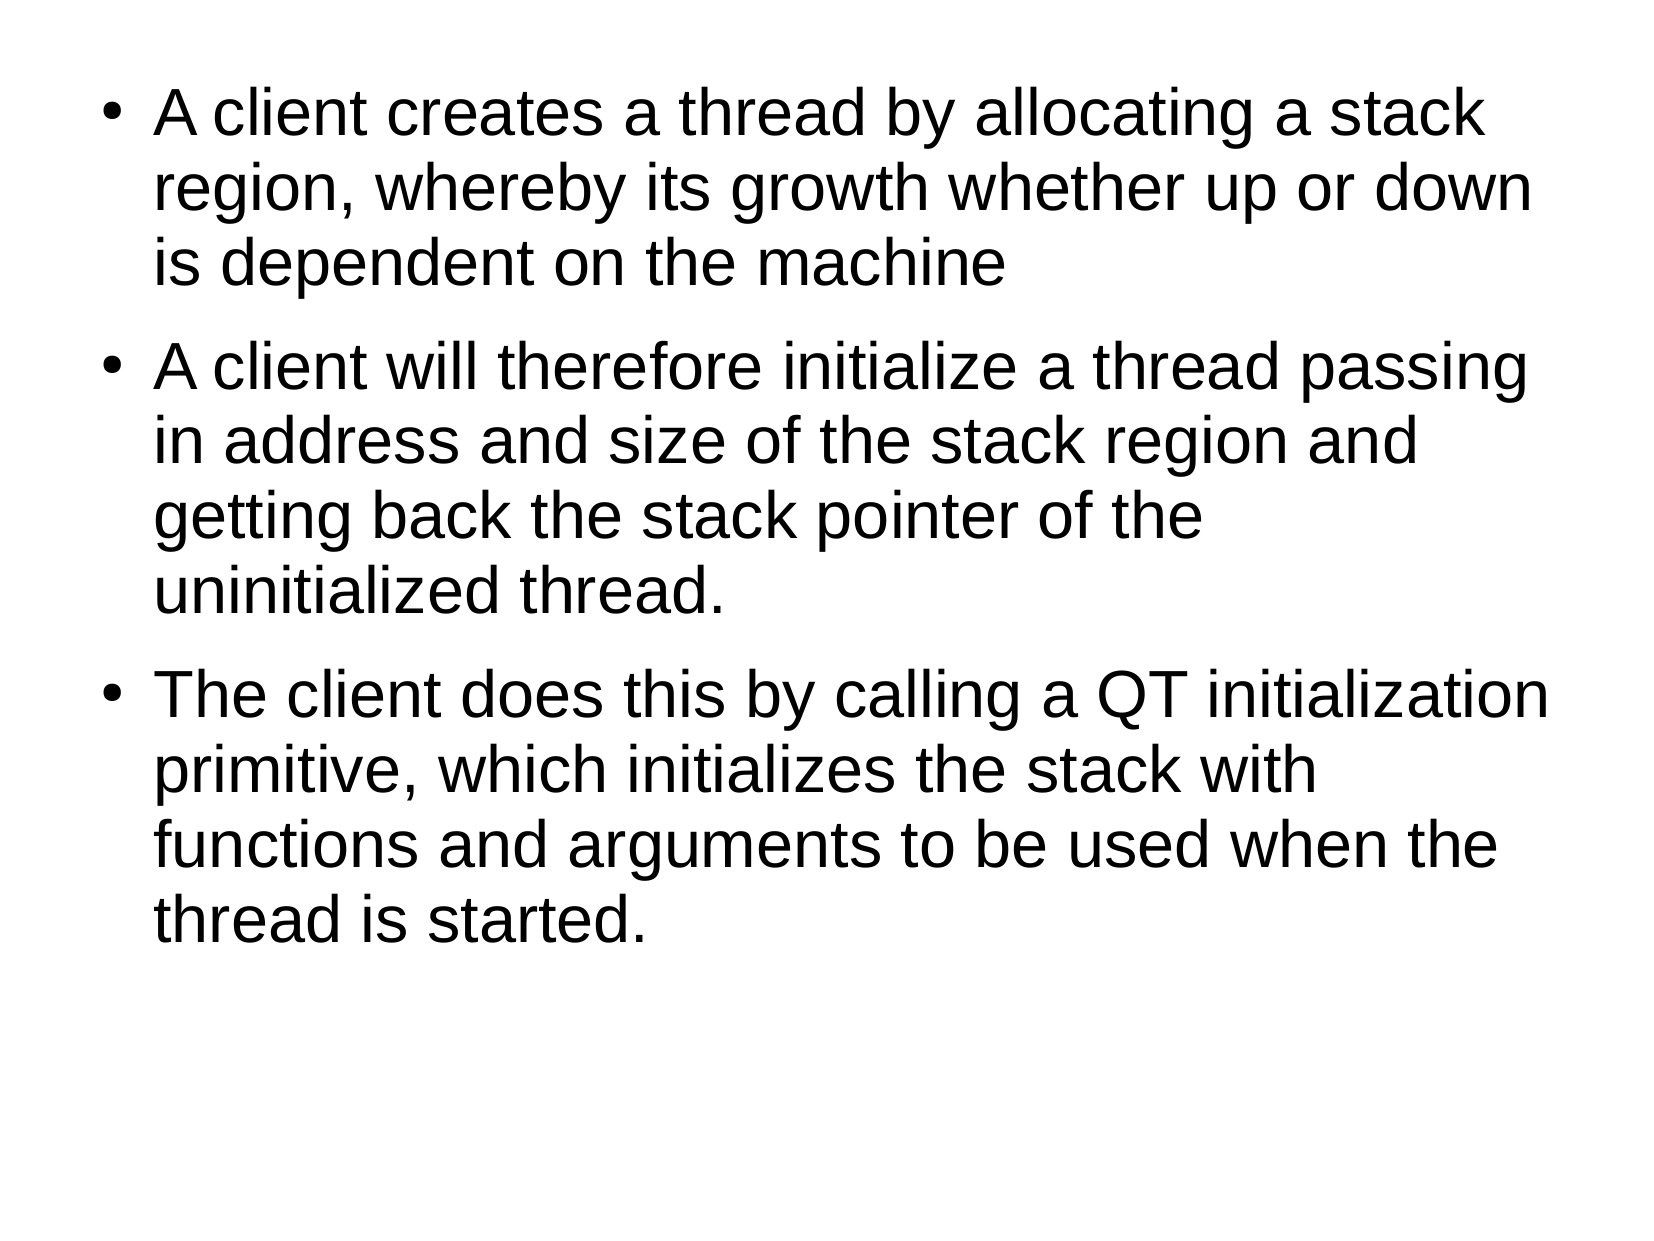

# A client creates a thread by allocating a stack region, whereby its growth whether up or down is dependent on the machine
A client will therefore initialize a thread passing in address and size of the stack region and getting back the stack pointer of the uninitialized thread.
The client does this by calling a QT initialization primitive, which initializes the stack with functions and arguments to be used when the thread is started.